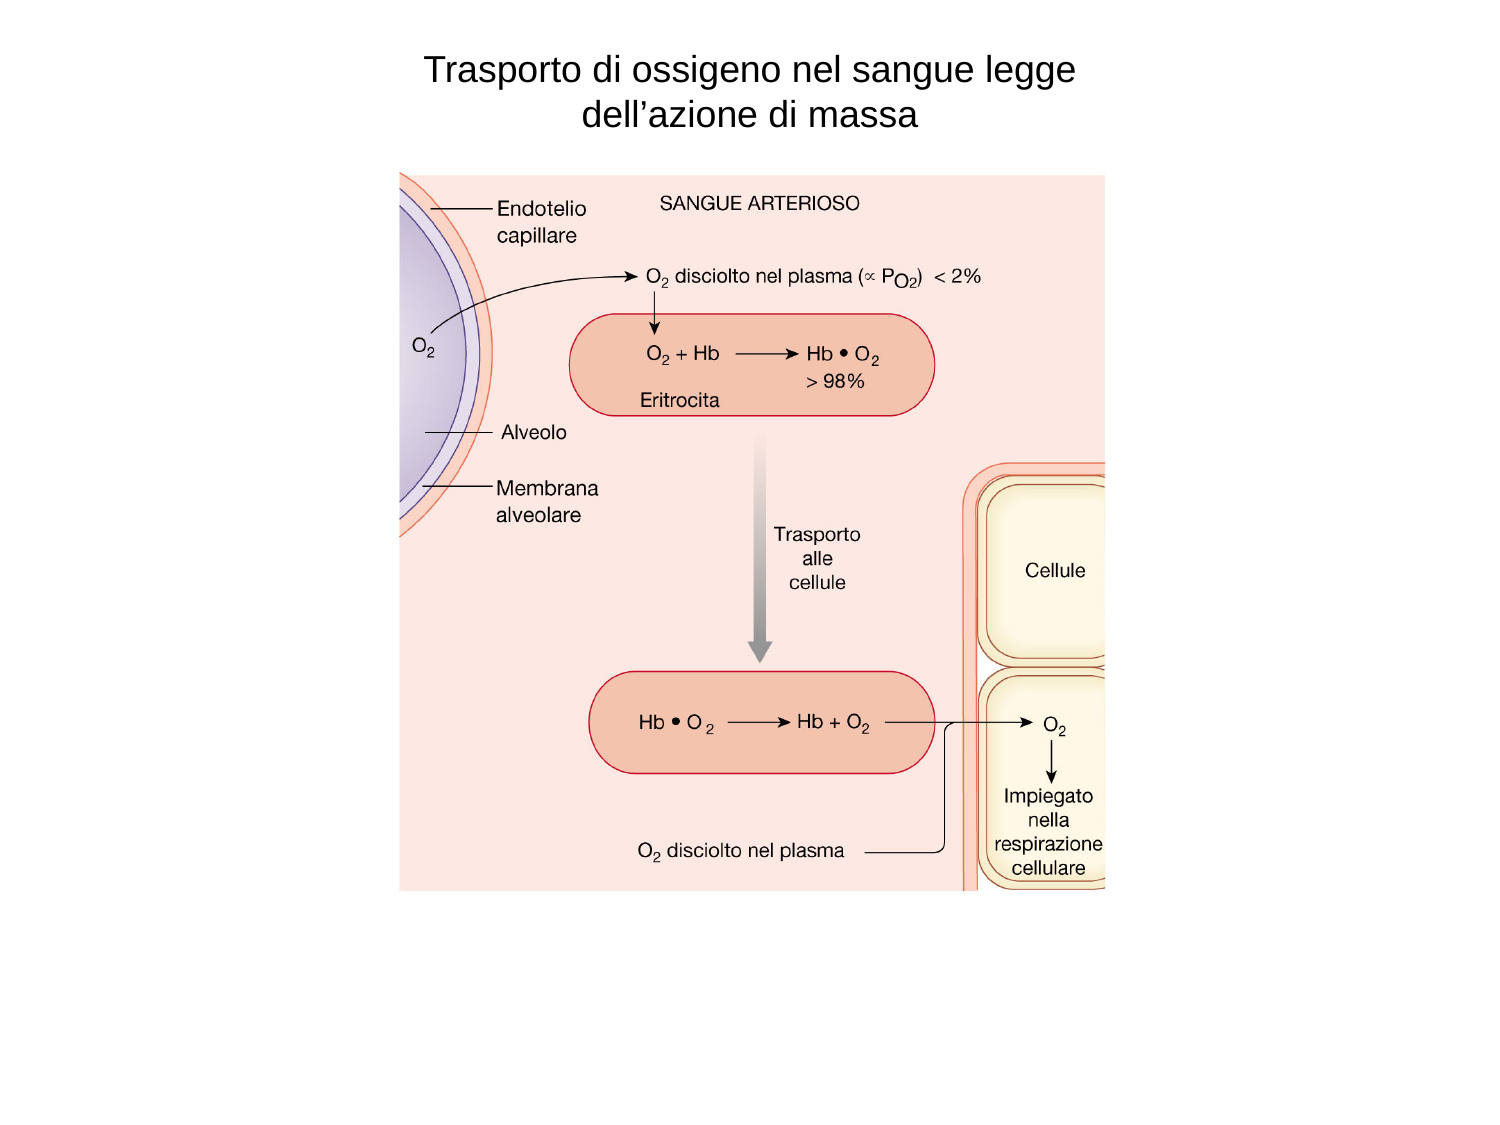

Trasporto di ossigeno nel sangue legge dell’azione di massa